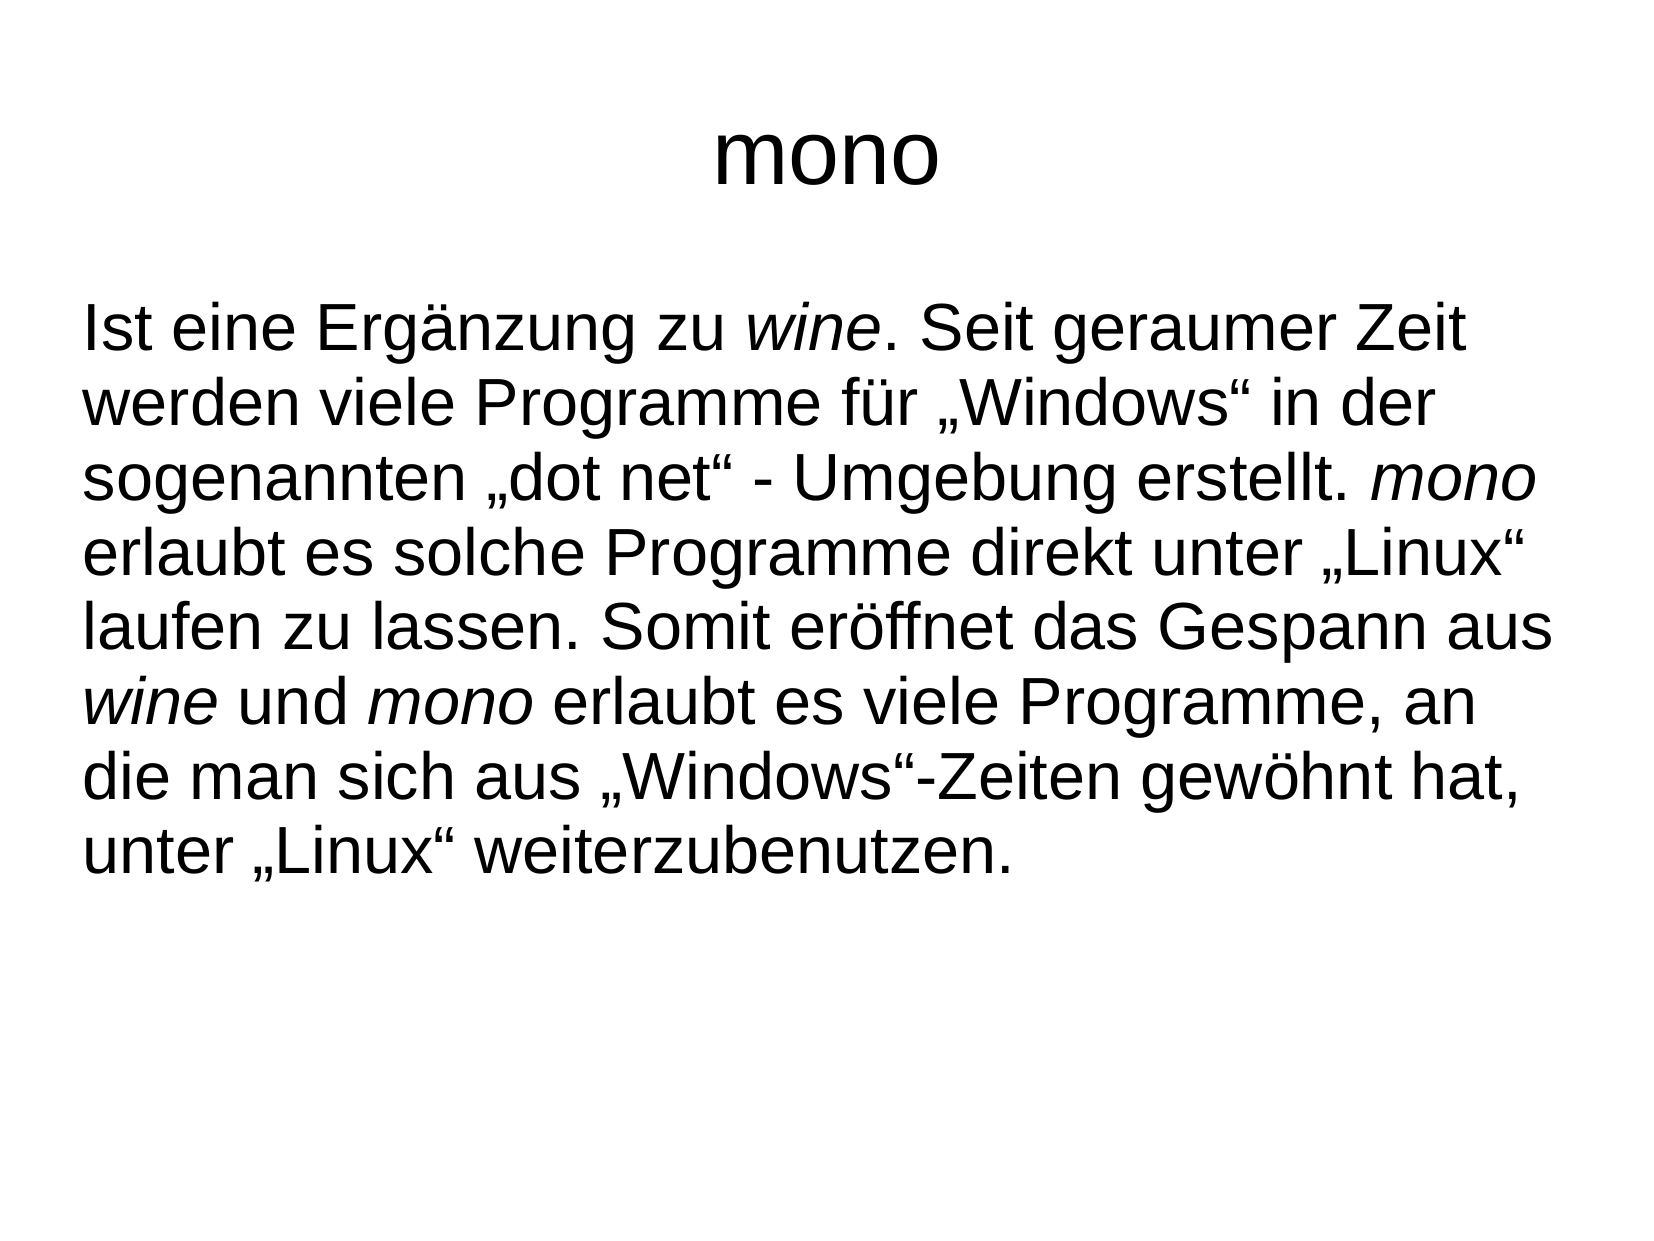

# mono
Ist eine Ergänzung zu wine. Seit geraumer Zeit werden viele Programme für „Windows“ in der sogenannten „dot net“ - Umgebung erstellt. mono erlaubt es solche Programme direkt unter „Linux“ laufen zu lassen. Somit eröffnet das Gespann aus wine und mono erlaubt es viele Programme, an die man sich aus „Windows“-Zeiten gewöhnt hat, unter „Linux“ weiterzubenutzen.